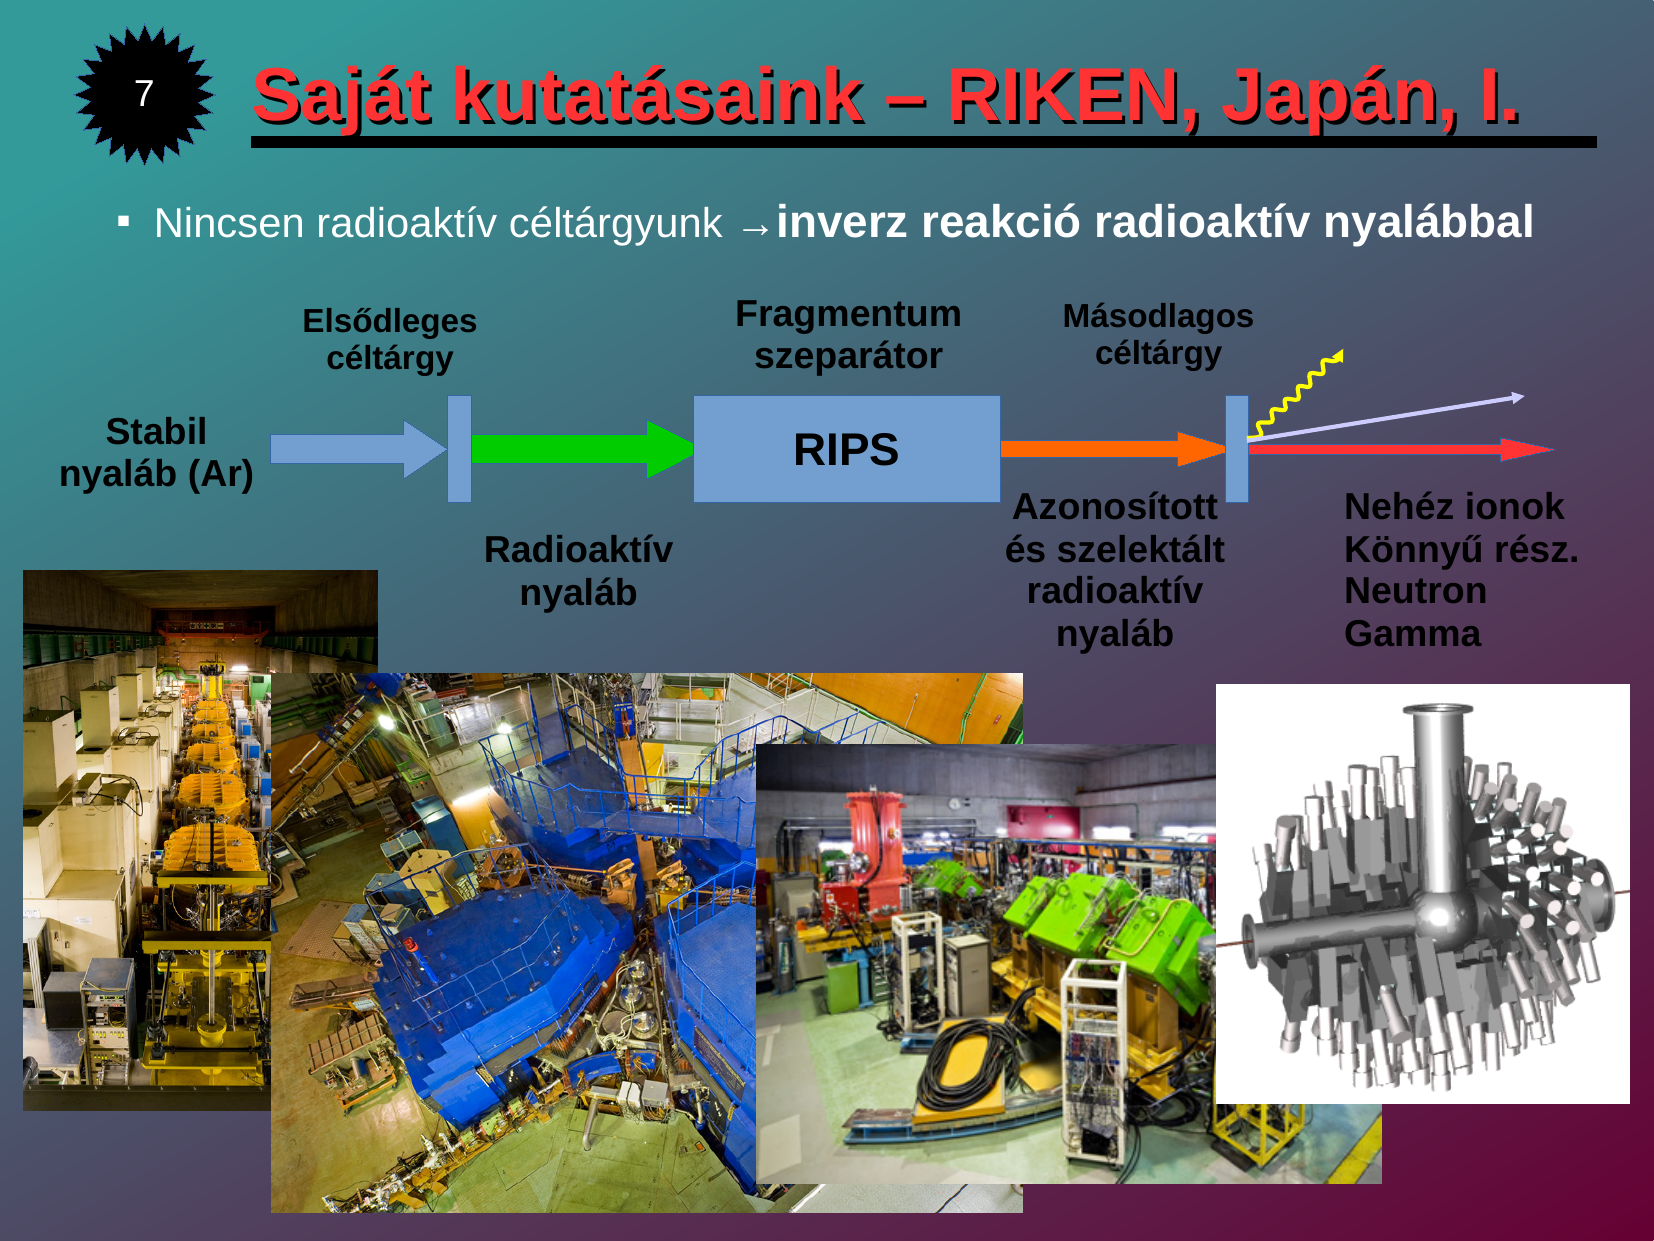

# Saját kutatásaink – RIKEN, Japán, I.
7
Nincsen radioaktív céltárgyunk →inverz reakció radioaktív nyalábbal
Fragmentum
szeparátor
Másodlagos
céltárgy
Elsődleges
céltárgy
RIPS
Stabil
nyaláb (Ar)
Azonosított
és szelektált
radioaktív
nyaláb
Nehéz ionok
Könnyű rész.
Neutron
Gamma
Radioaktív
nyaláb